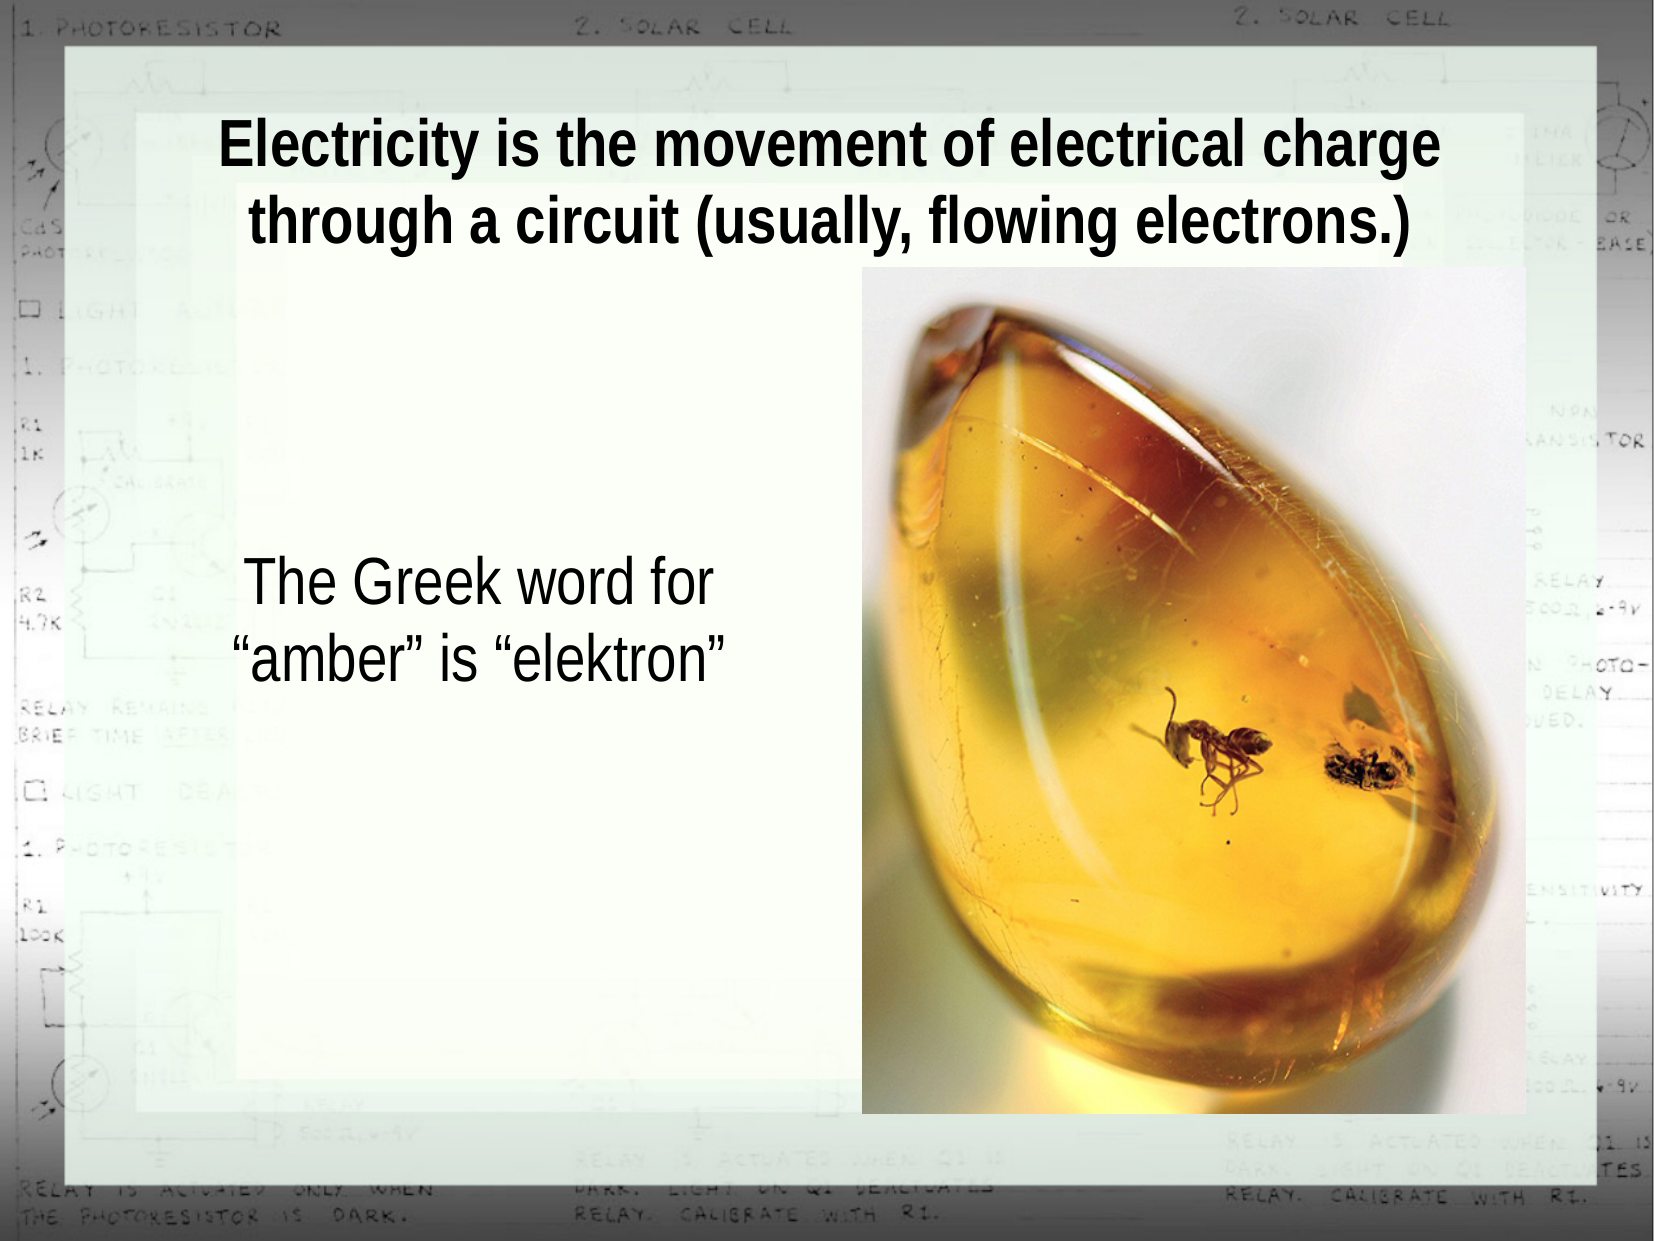

Electricity is the movement of electrical charge through a circuit (usually, flowing electrons.)
# The Greek word for “amber” is “elektron”